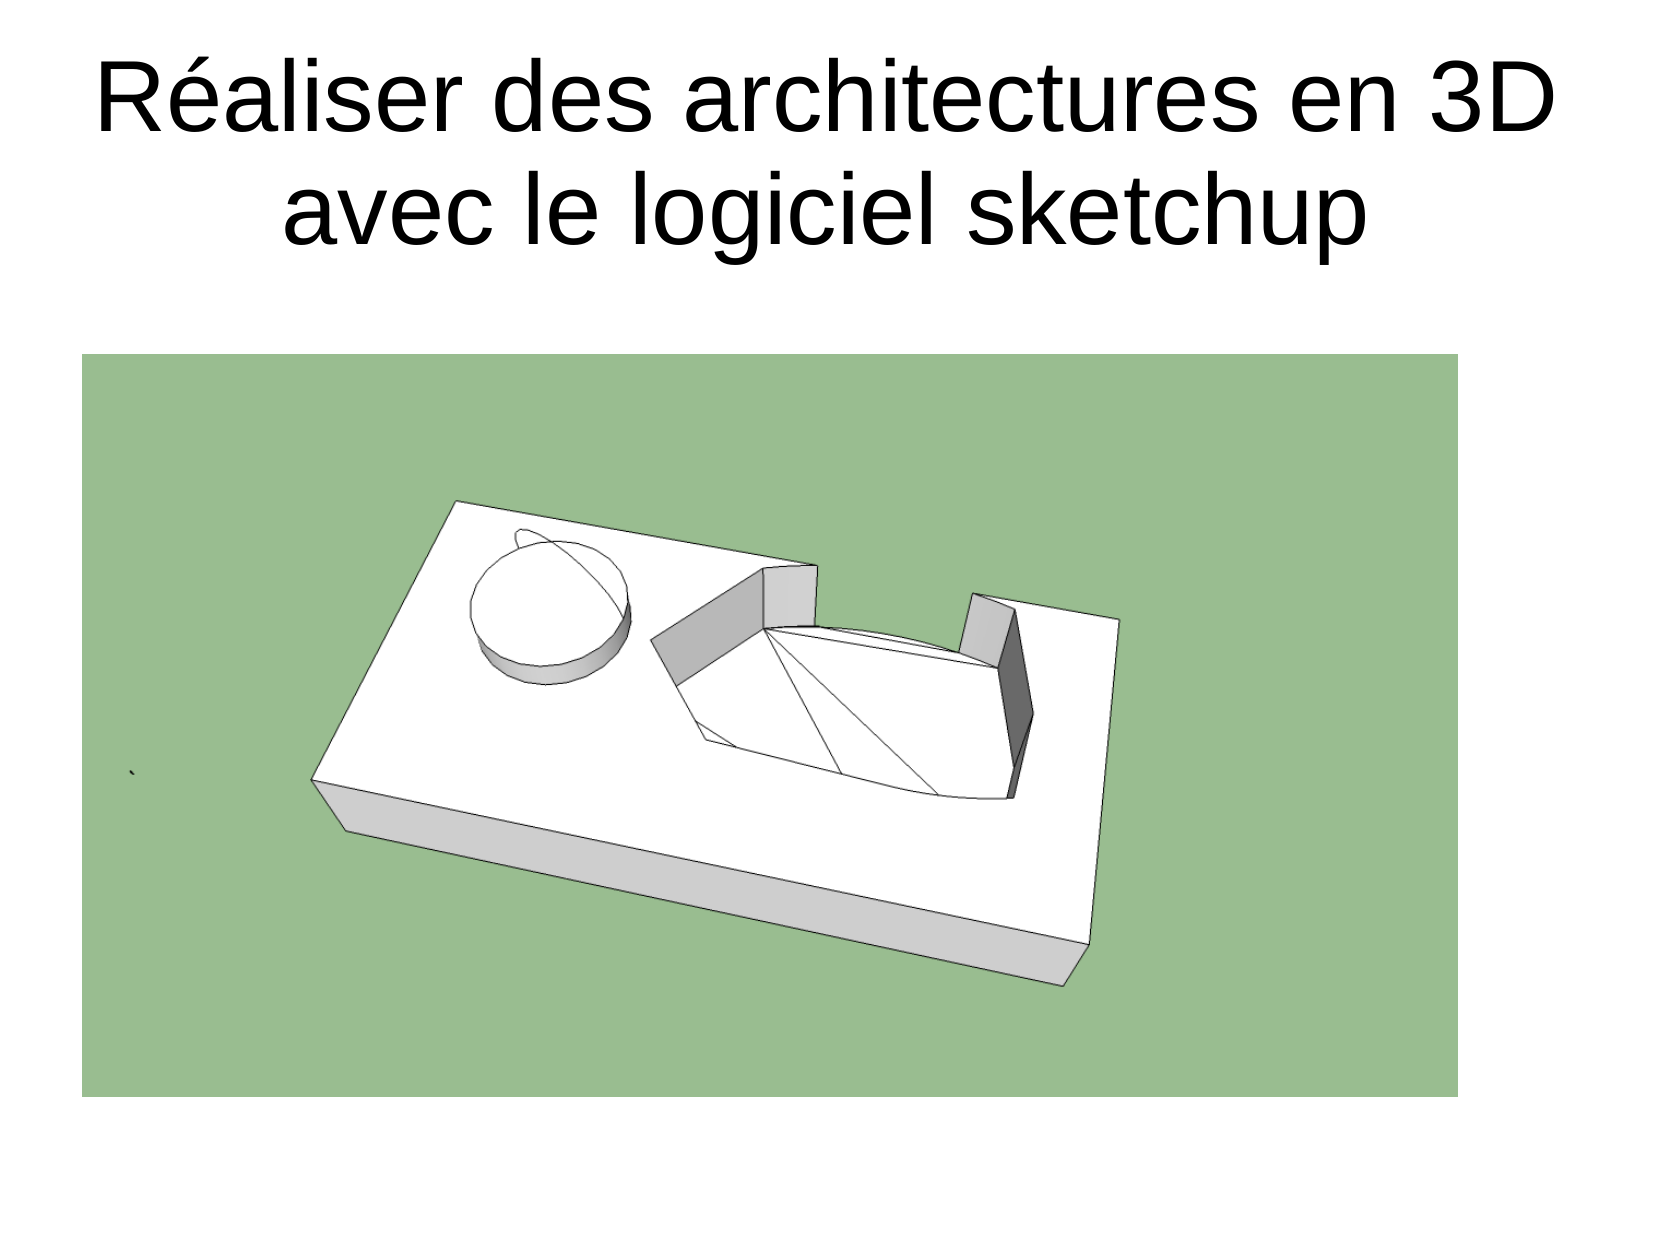

# Réaliser des architectures en 3D avec le logiciel sketchup